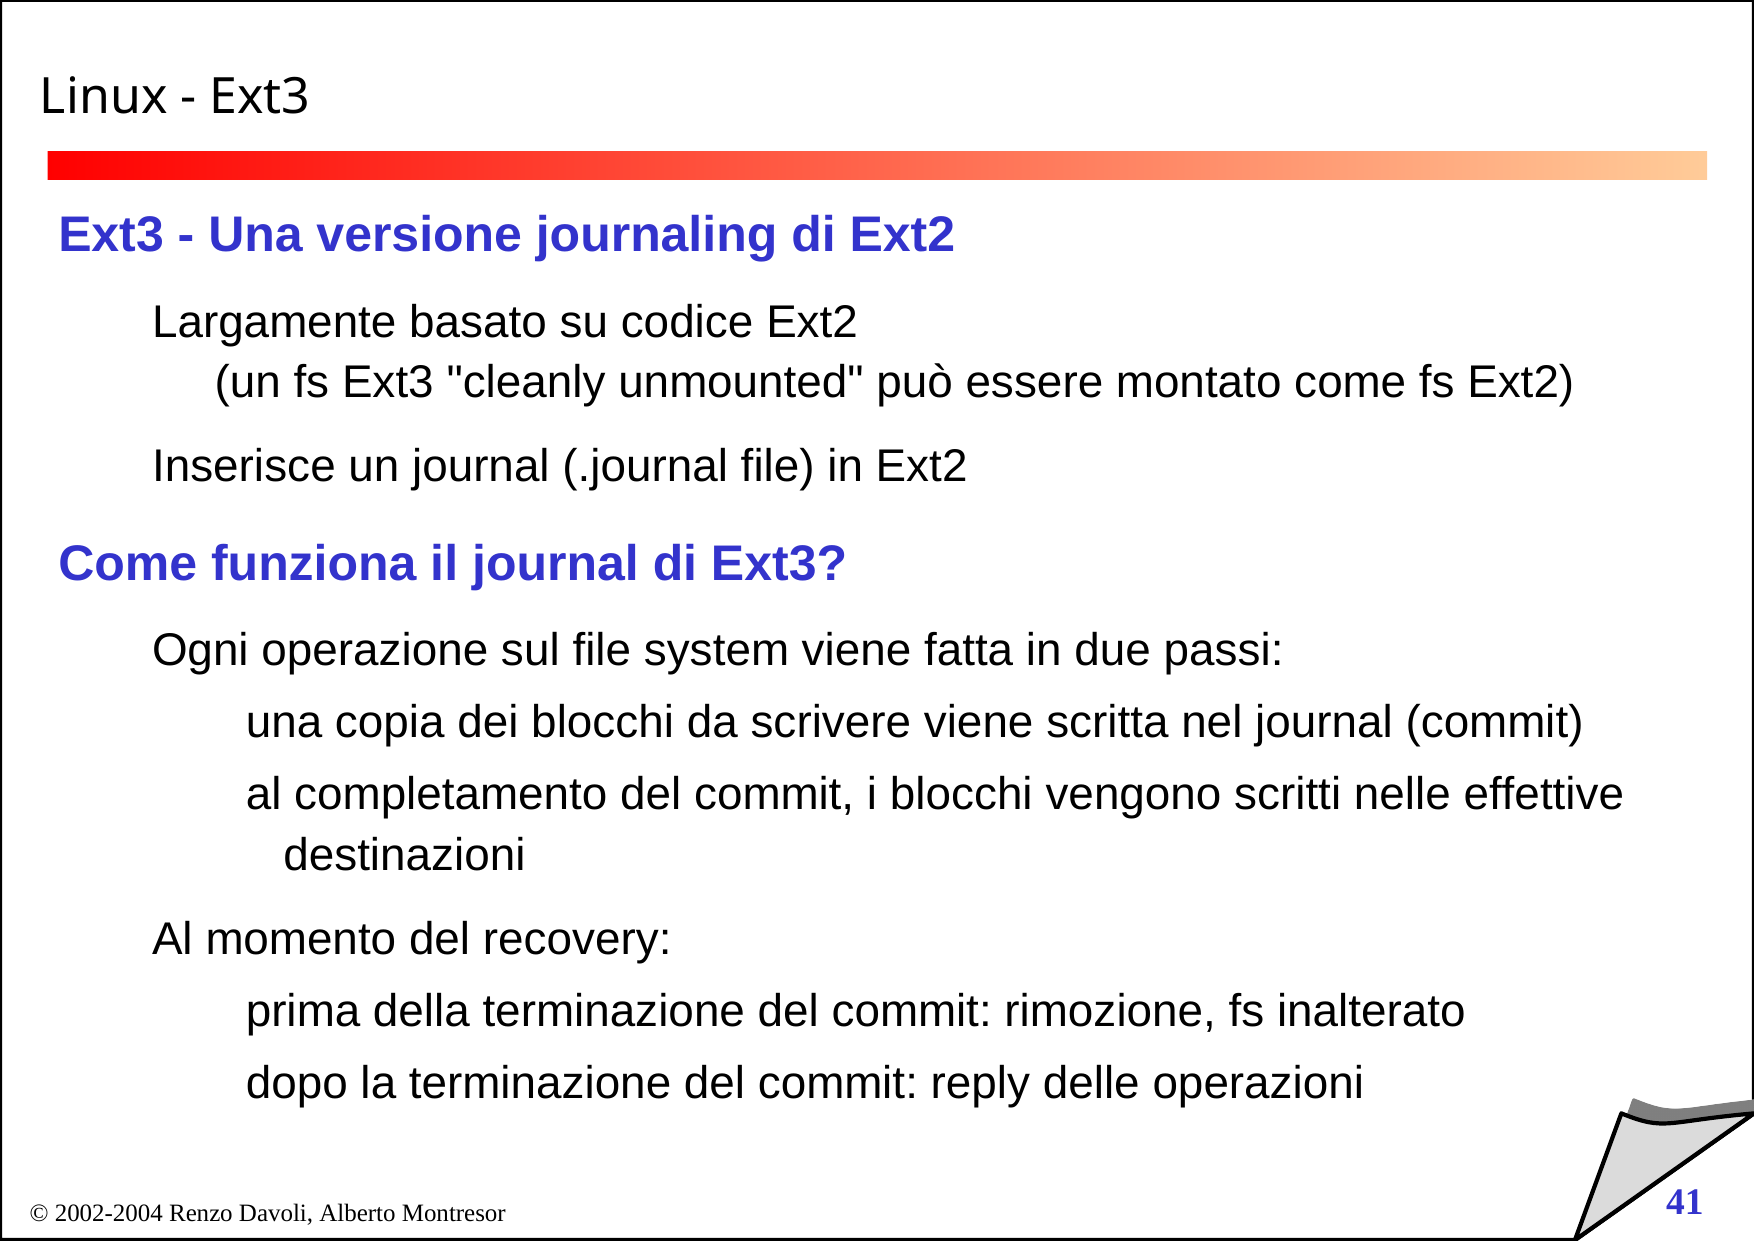

# Linux - Ext3
Ext3 - Una versione journaling di Ext2
Largamente basato su codice Ext2
(un fs Ext3 "cleanly unmounted" può essere montato come fs Ext2)
Inserisce un journal (.journal file) in Ext2
Come funziona il journal di Ext3?
Ogni operazione sul file system viene fatta in due passi:
una copia dei blocchi da scrivere viene scritta nel journal (commit)
al completamento del commit, i blocchi vengono scritti nelle effettive destinazioni
Al momento del recovery:
prima della terminazione del commit: rimozione, fs inalterato
dopo la terminazione del commit: reply delle operazioni